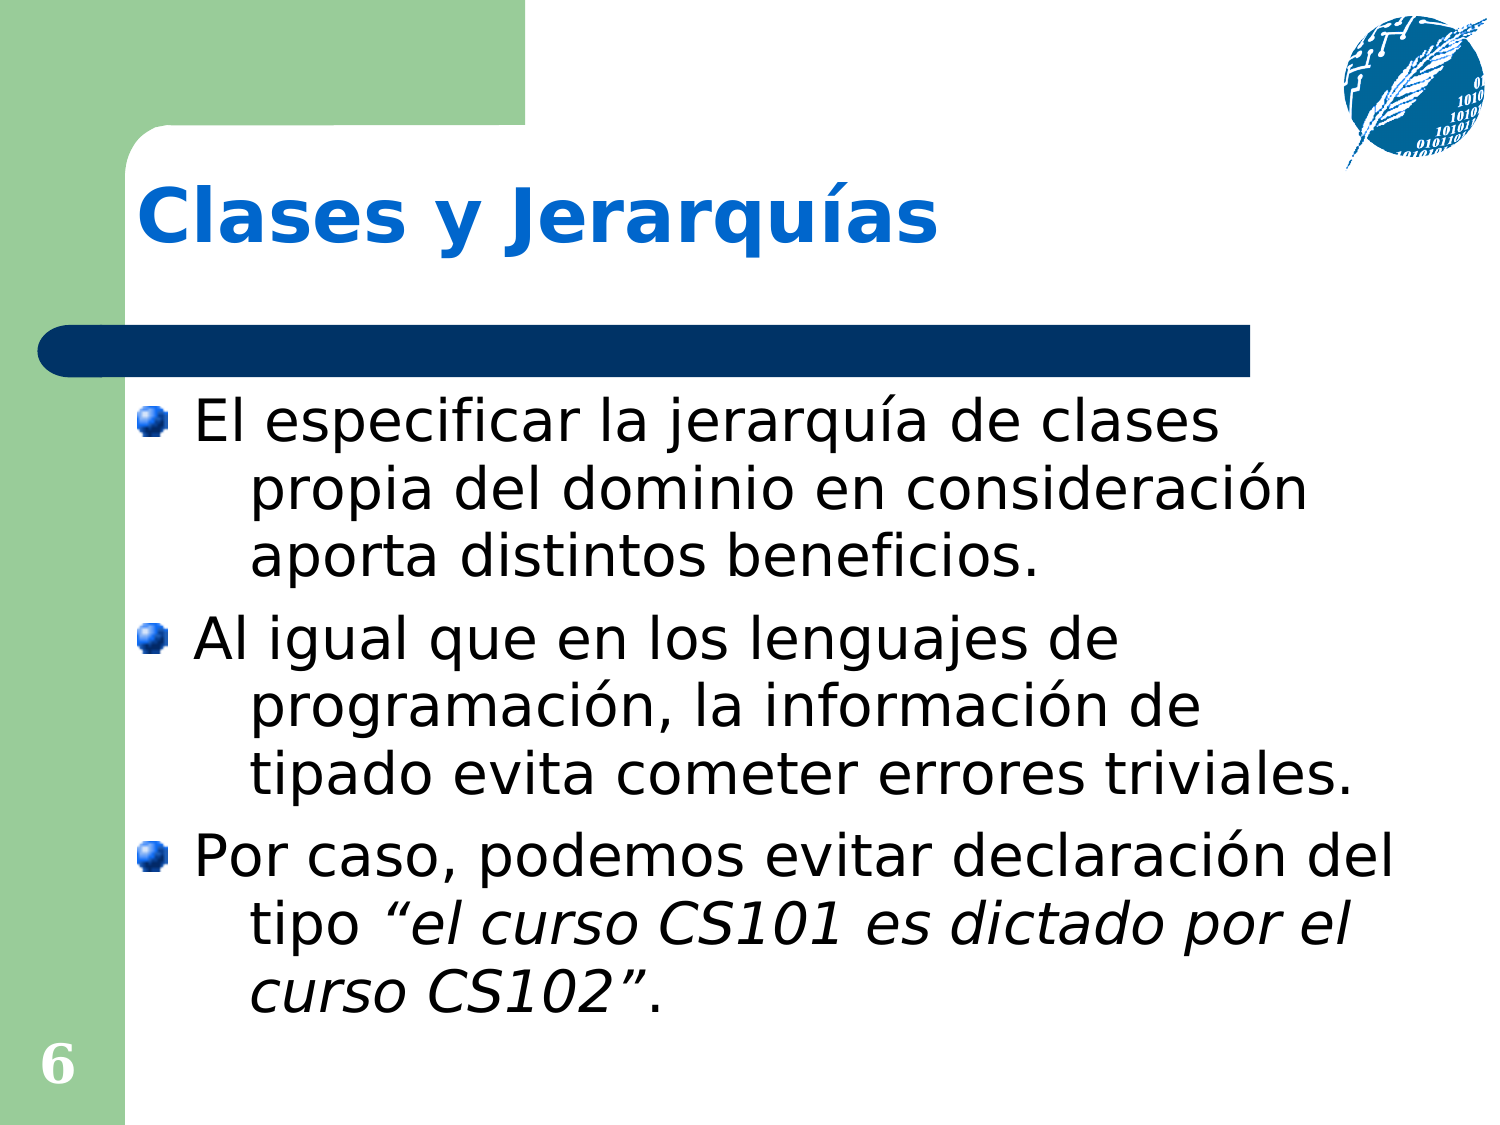

# Clases y Jerarquías
El especificar la jerarquía de clases propia del dominio en consideración aporta distintos beneficios.
Al igual que en los lenguajes de programación, la información de tipado evita cometer errores triviales.
Por caso, podemos evitar declaración del tipo “el curso CS101 es dictado por el curso CS102”.
6